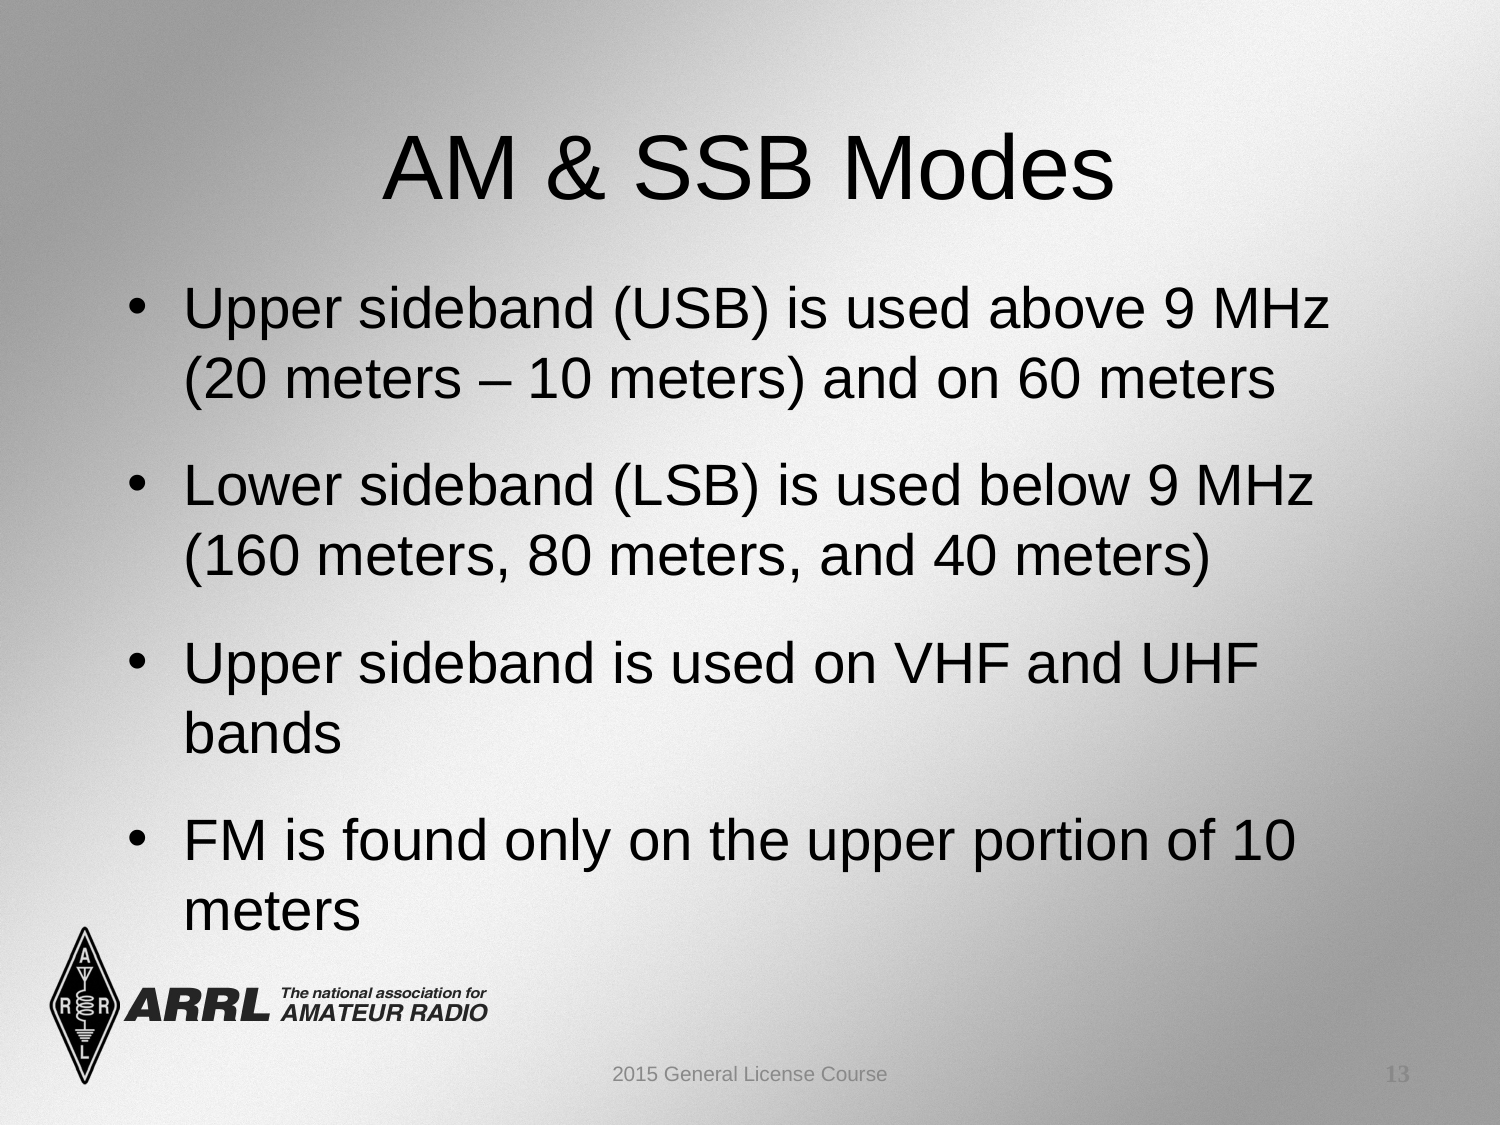

AM & SSB Modes
Upper sideband (USB) is used above 9 MHz (20 meters – 10 meters) and on 60 meters
Lower sideband (LSB) is used below 9 MHz (160 meters, 80 meters, and 40 meters)
Upper sideband is used on VHF and UHF bands
FM is found only on the upper portion of 10 meters
2015 General License Course